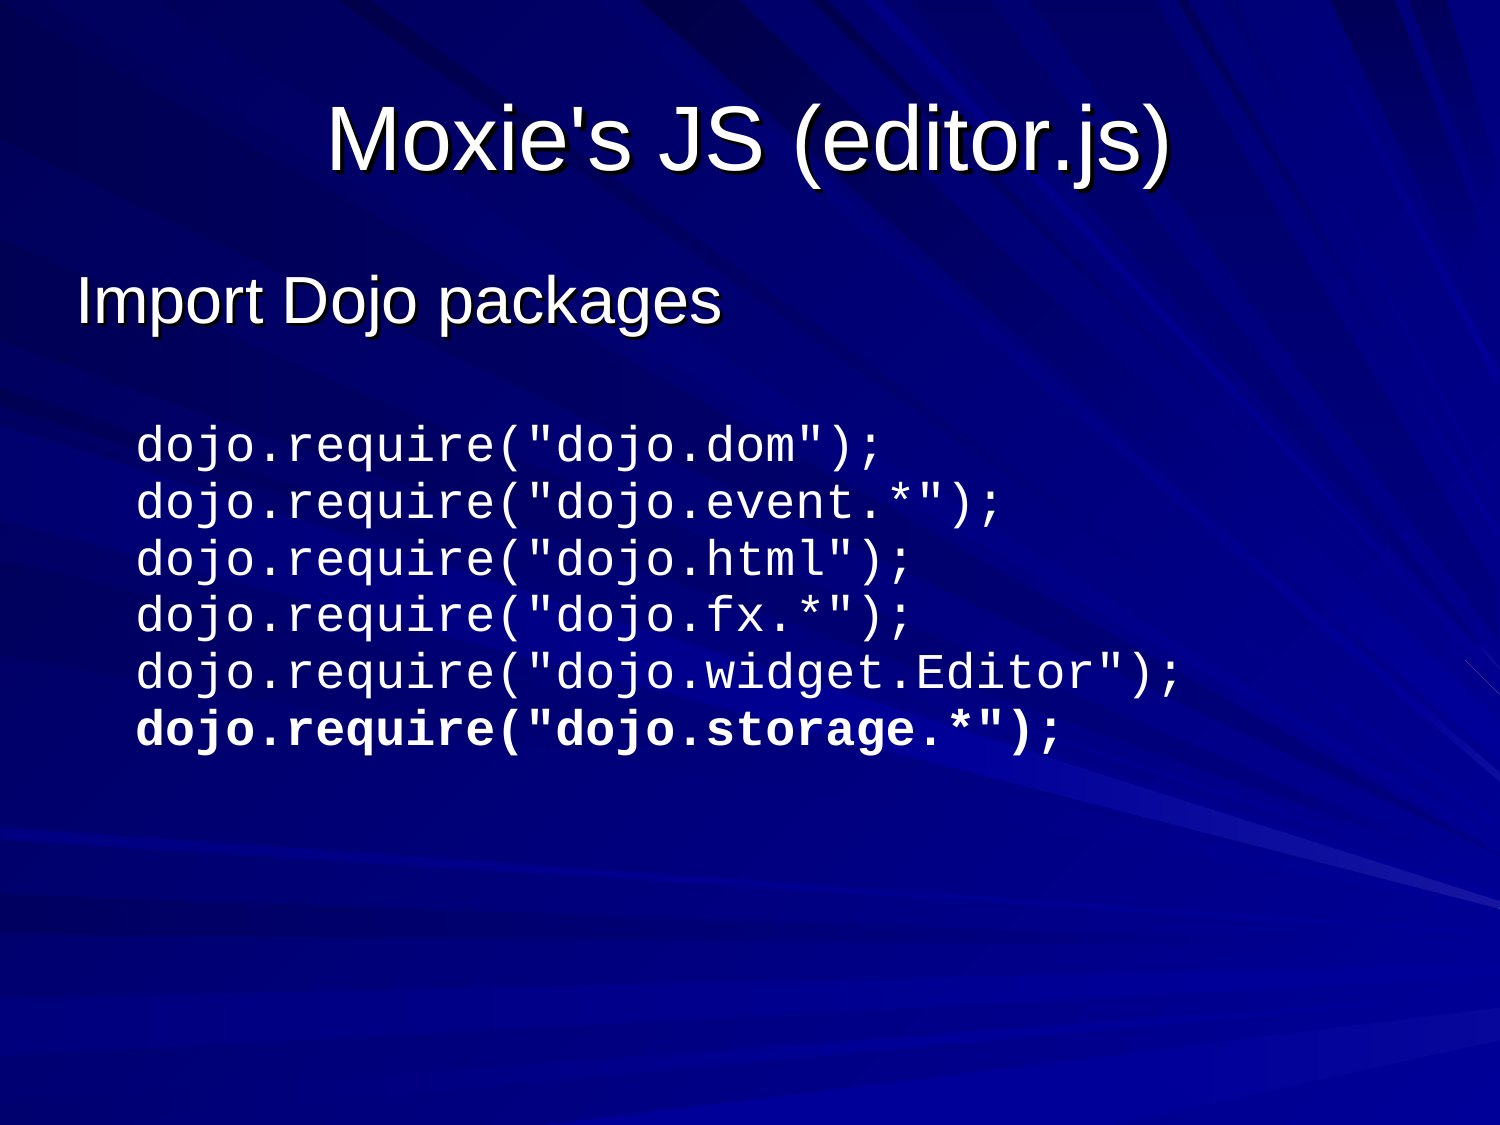

# Moxie's JS (editor.js)
Import Dojo packages
dojo.require("dojo.dom");
dojo.require("dojo.event.*");
dojo.require("dojo.html");
dojo.require("dojo.fx.*");
dojo.require("dojo.widget.Editor");
dojo.require("dojo.storage.*");